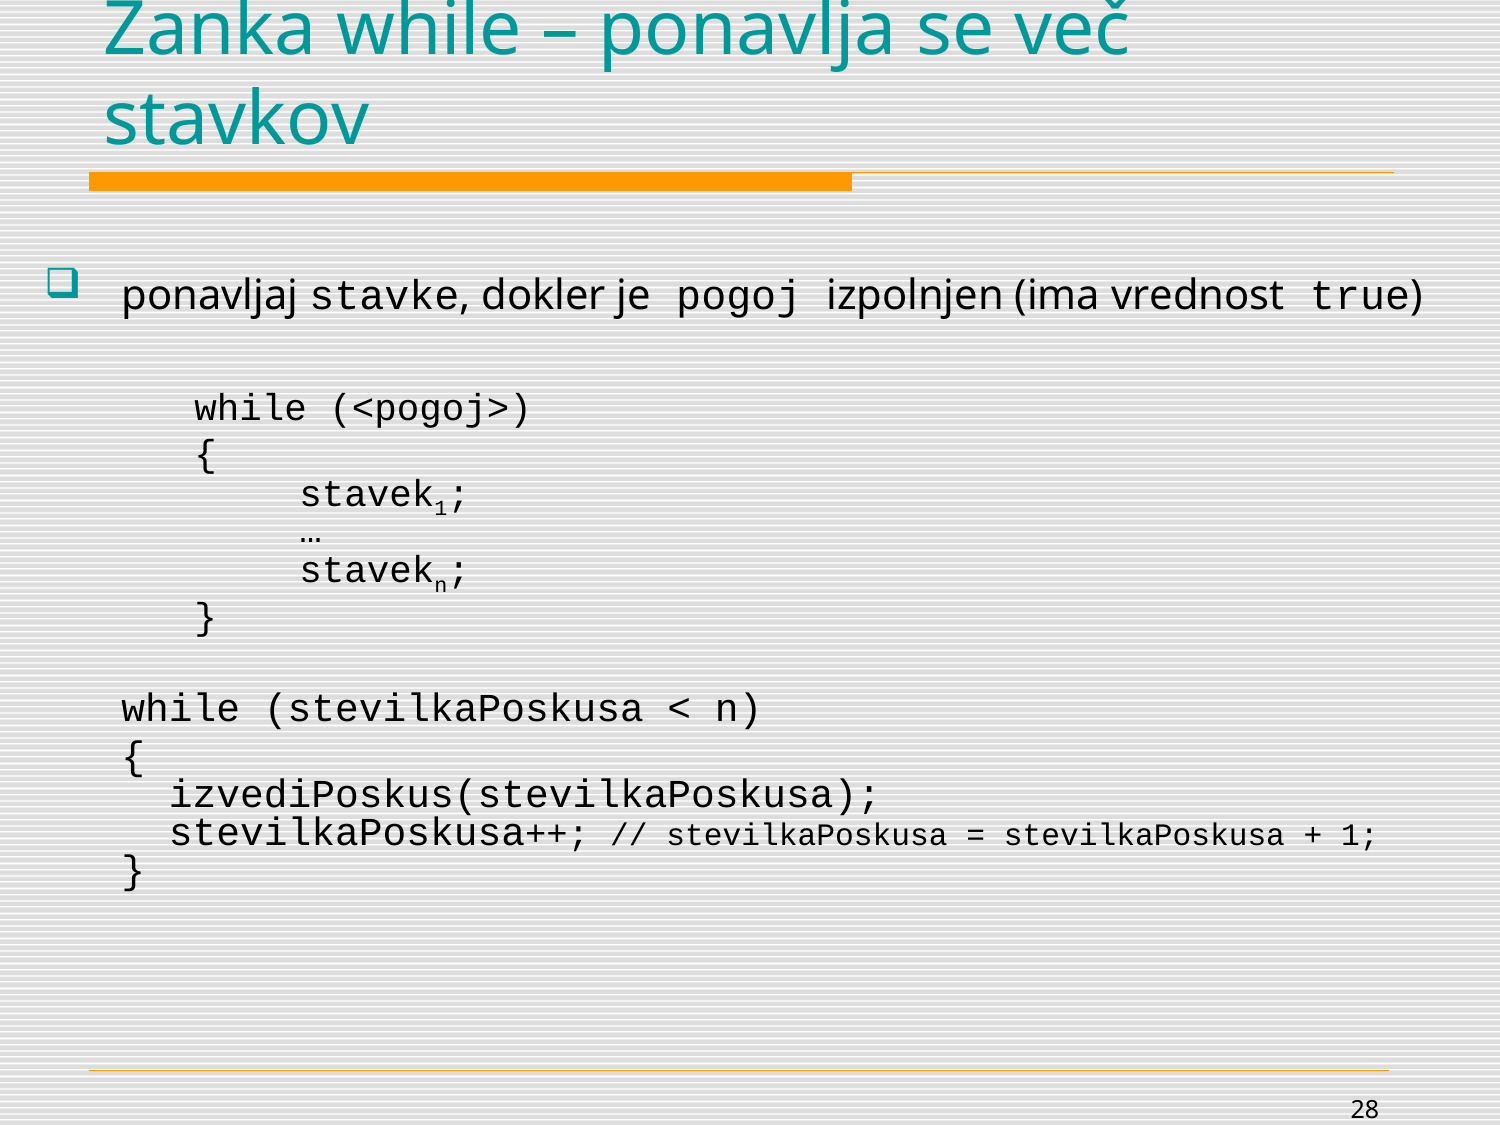

# Zanka while – ponavlja se več stavkov
ponavljaj stavke, dokler je pogoj izpolnjen (ima vrednost true)
while (<pogoj>)
{
 stavek1;
 …
 stavekn;
}
	while (stevilkaPoskusa < n)
	{
 izvediPoskus(stevilkaPoskusa);
 stevilkaPoskusa++; // stevilkaPoskusa = stevilkaPoskusa + 1;
}